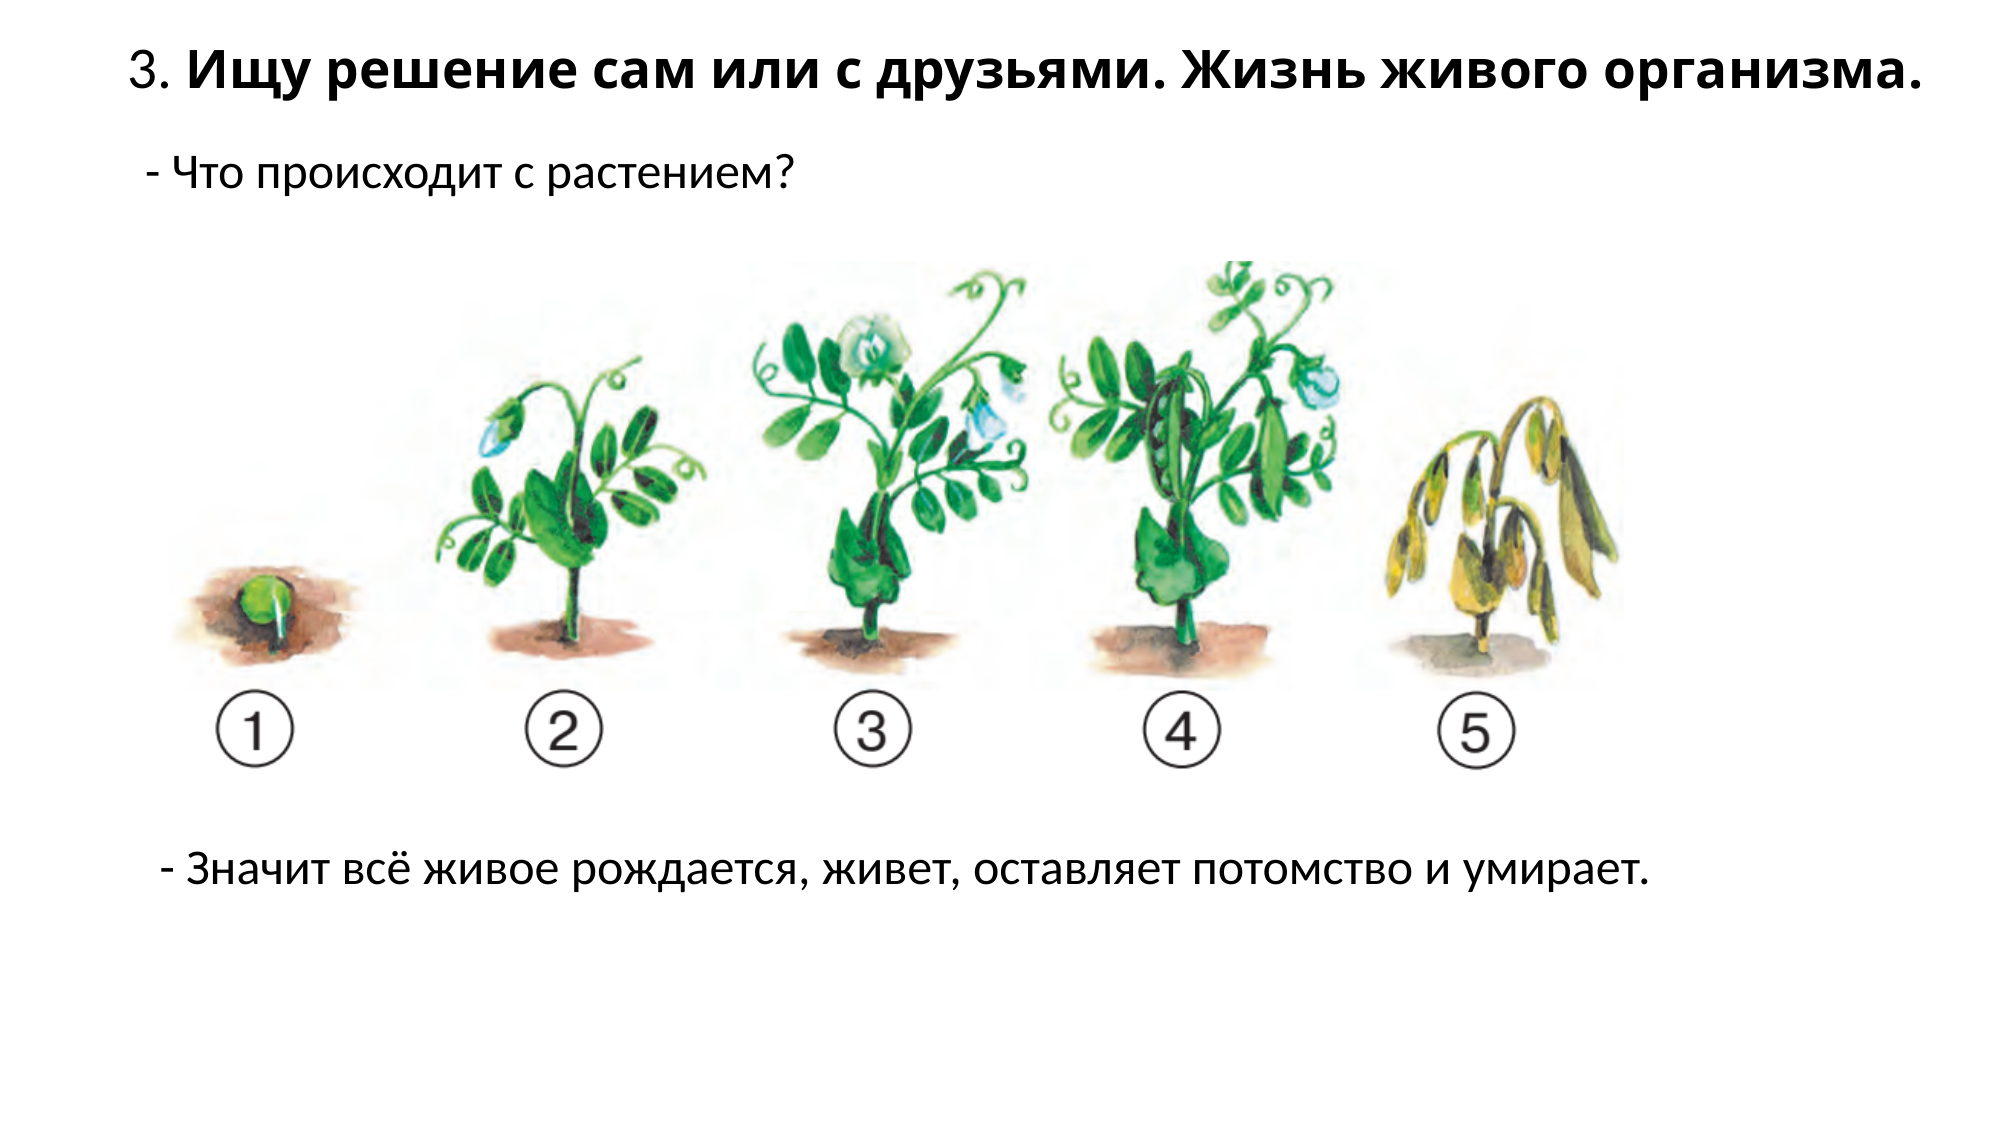

3. Ищу решение сам или с друзьями. Жизнь живого организма.
- Что происходит с растением?
# - Значит всё живое рождается, живет, оставляет потомство и умирает.